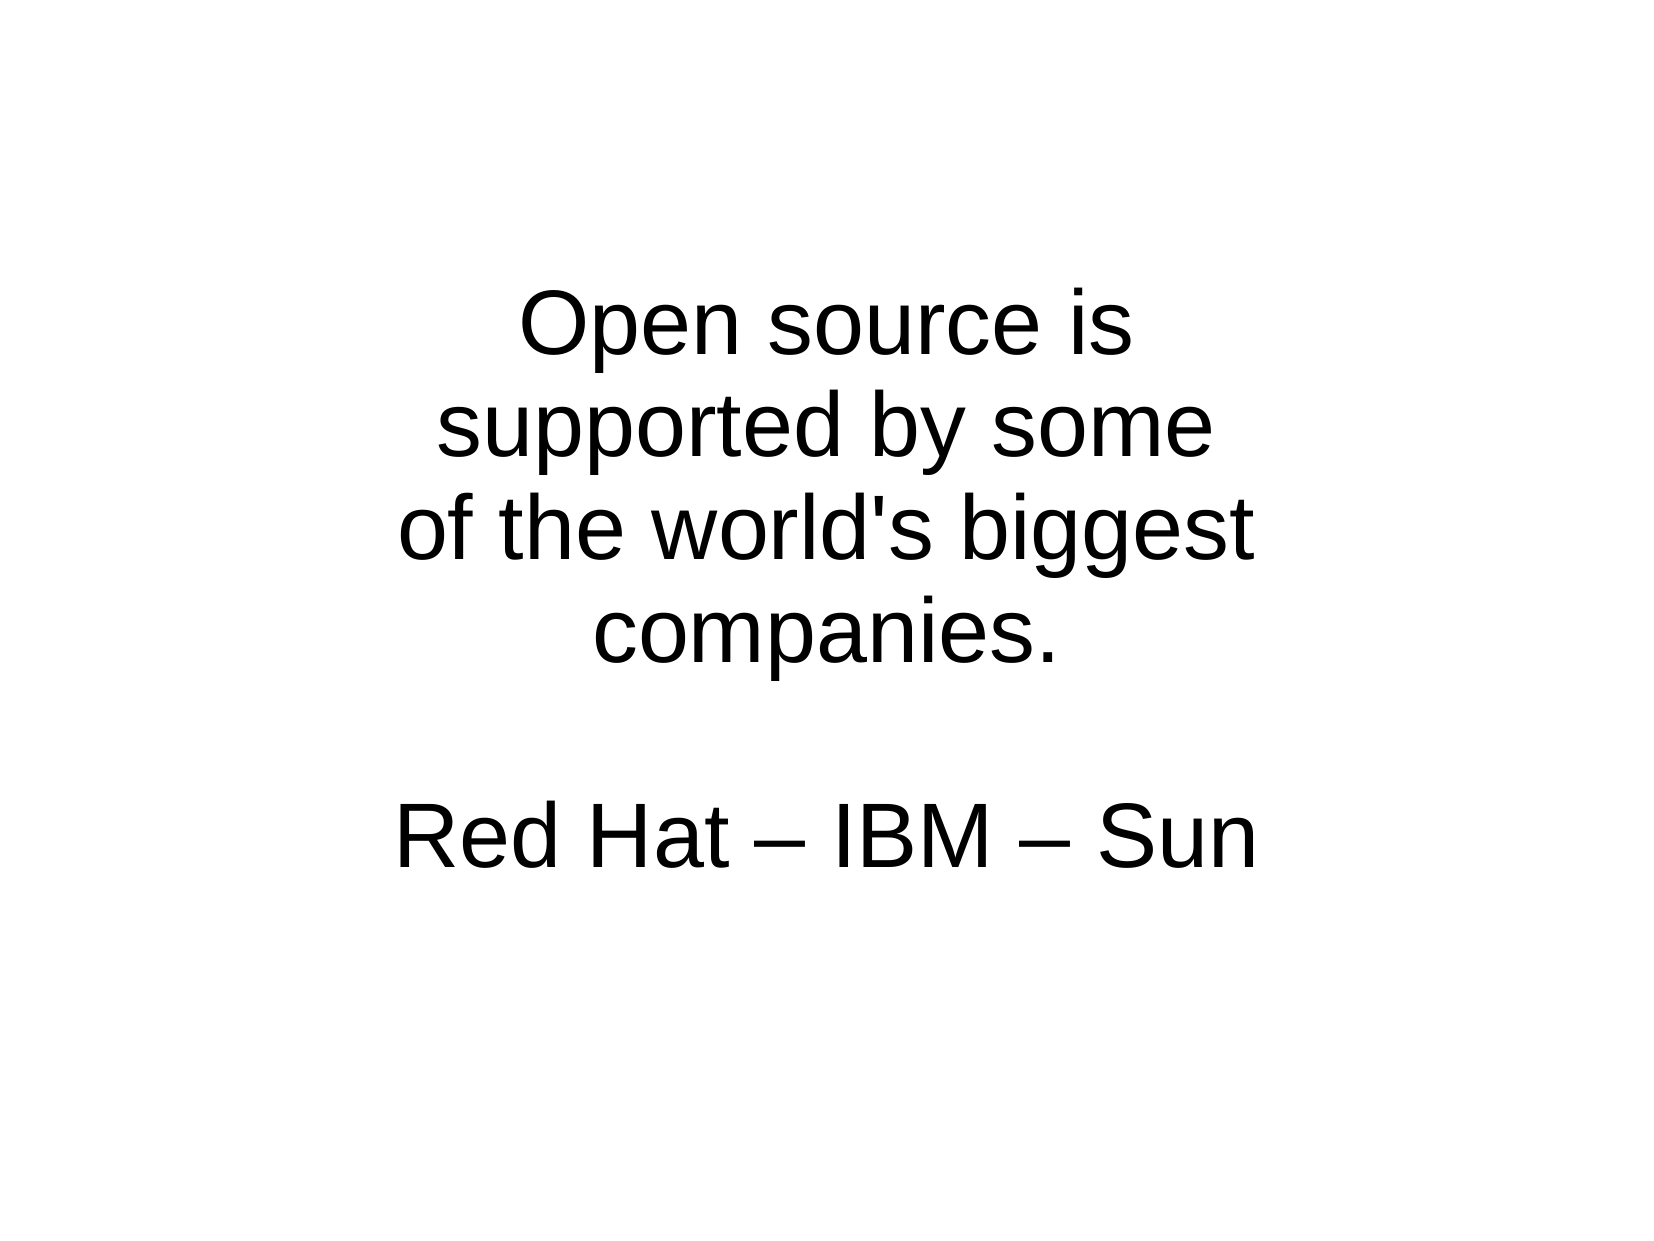

# Open source is supported by some of the world's biggest companies. Red Hat – IBM – Sun